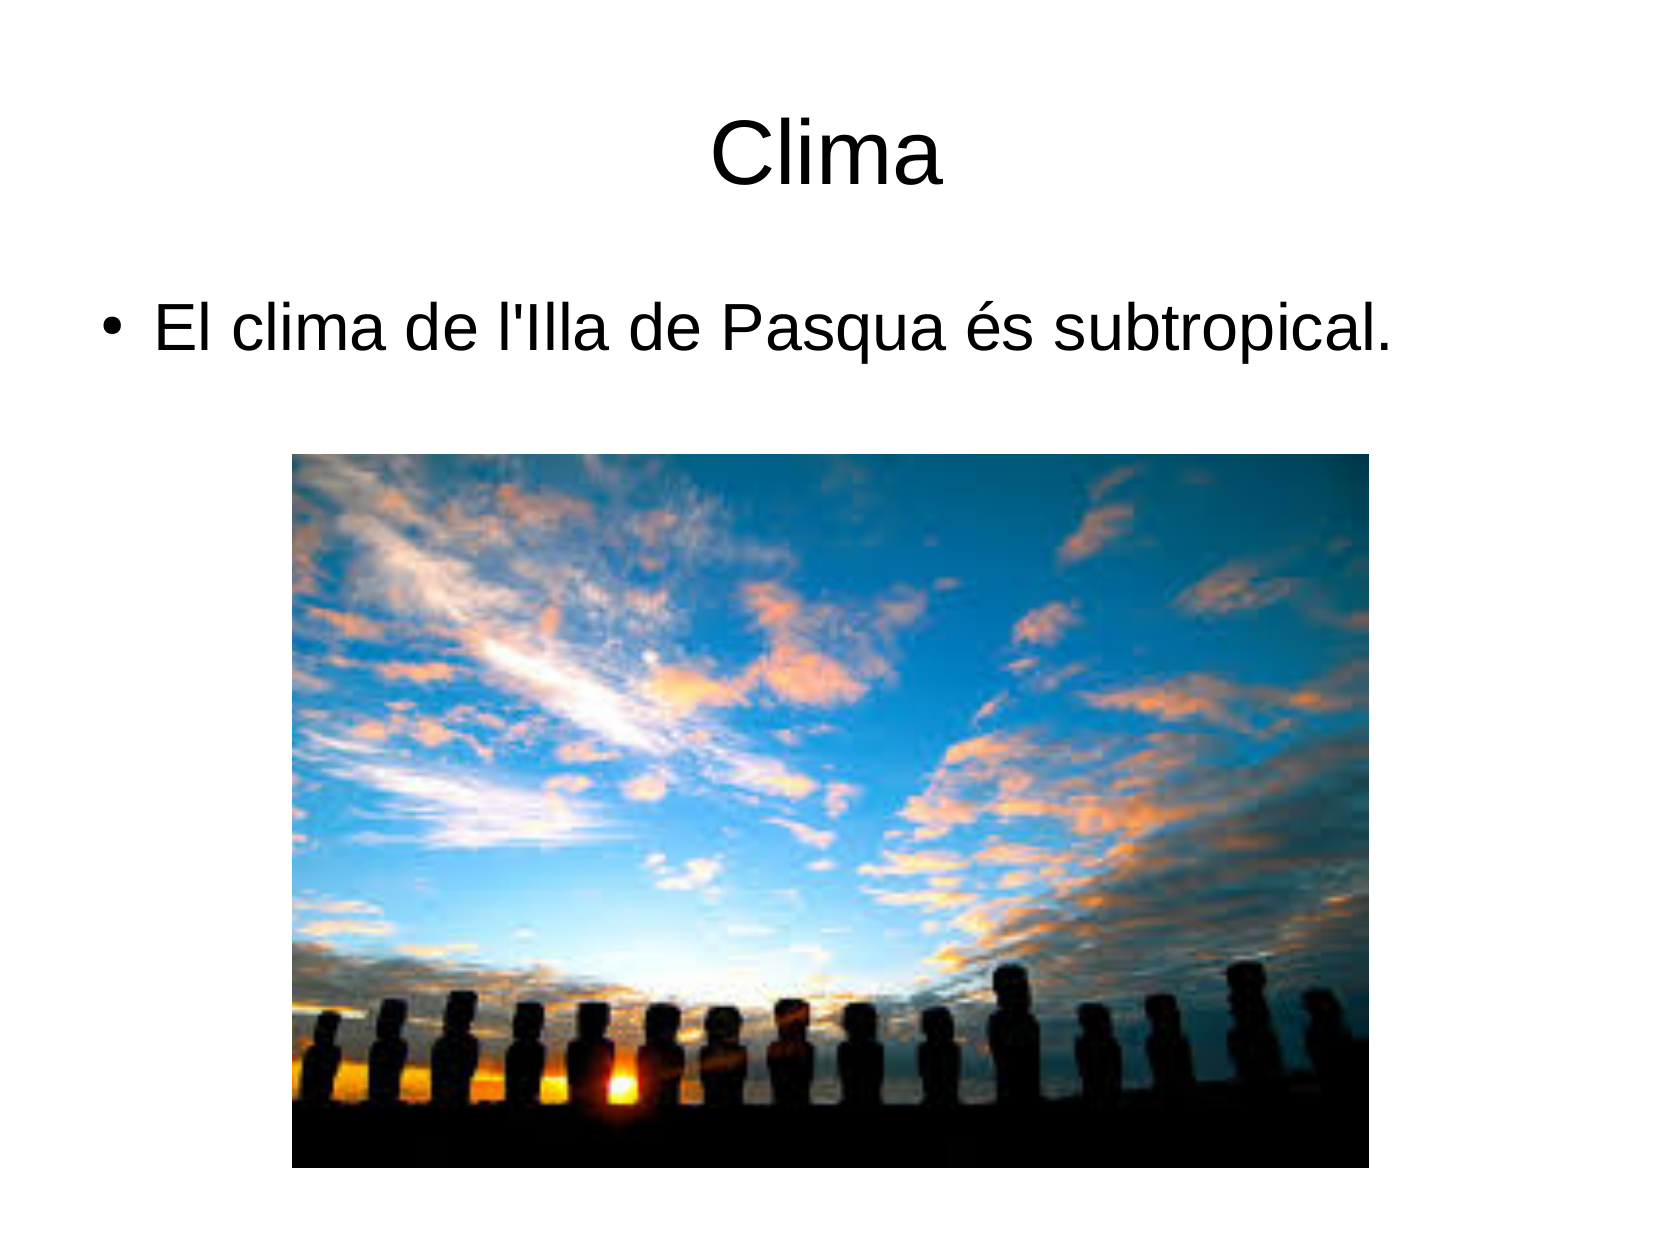

# Clima
El clima de l'Illa de Pasqua és subtropical.